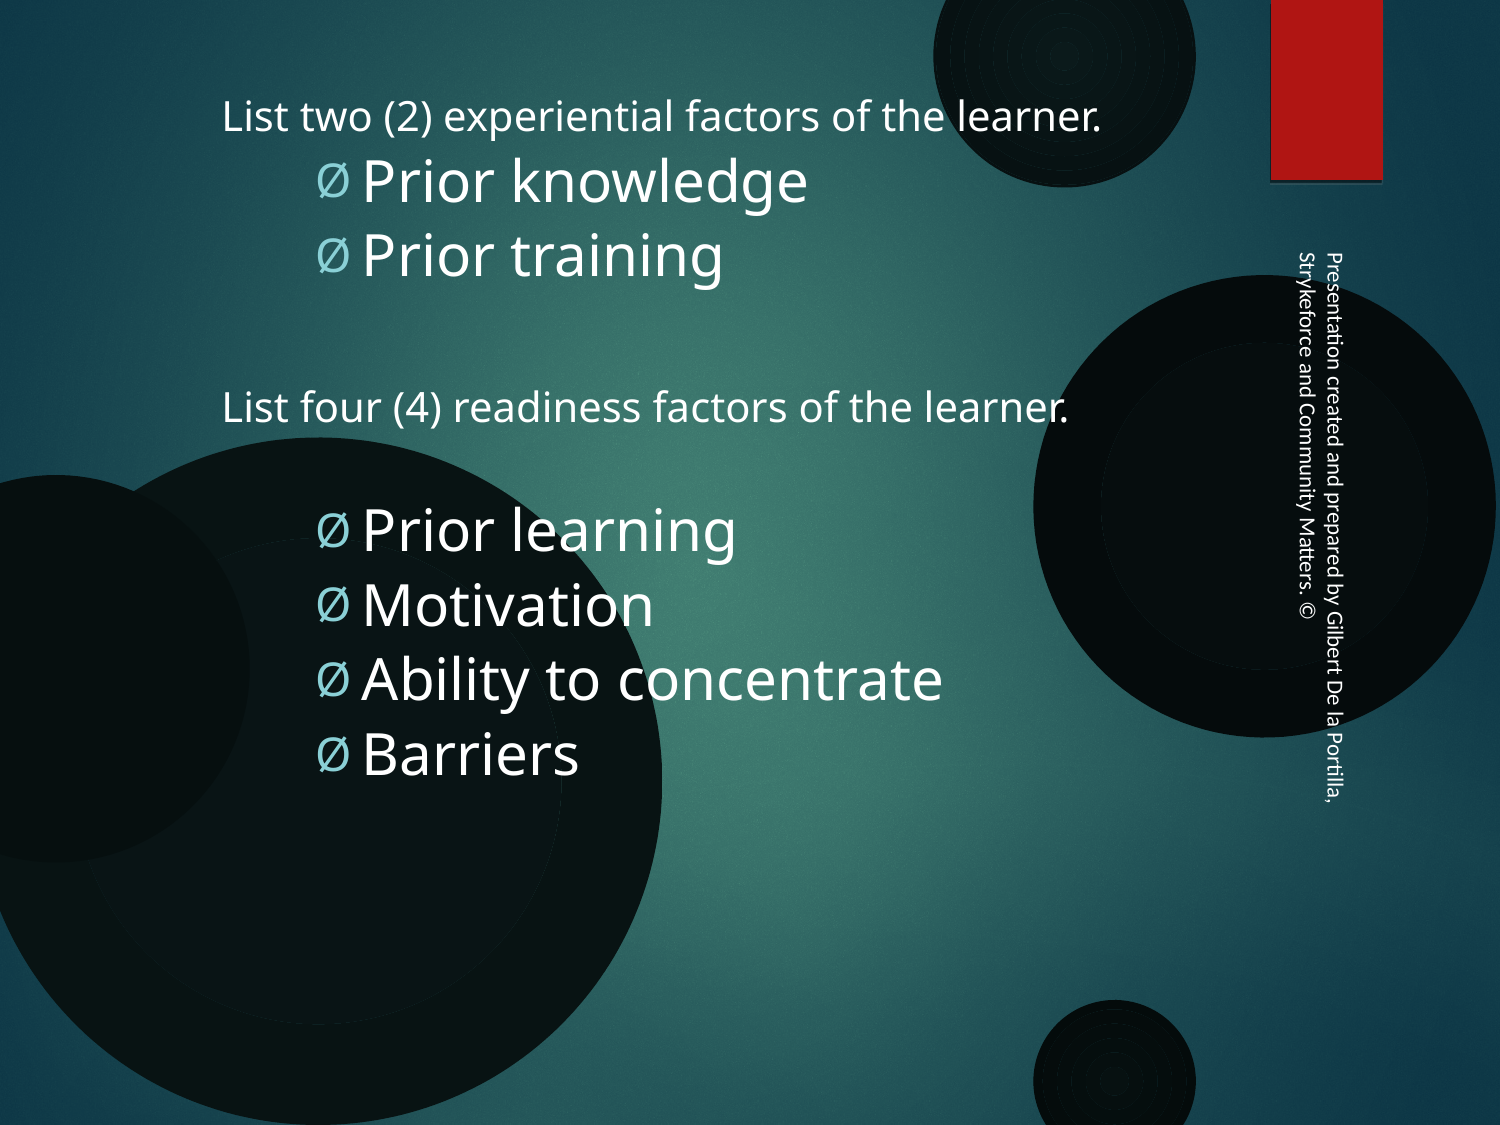

# List two (2) experiential factors of the learner.
Prior knowledge
Prior training
List four (4) readiness factors of the learner.
Prior learning
Motivation
Ability to concentrate
Barriers
Presentation created and prepared by Gilbert De la Portilla, Strykeforce and Community Matters. ©